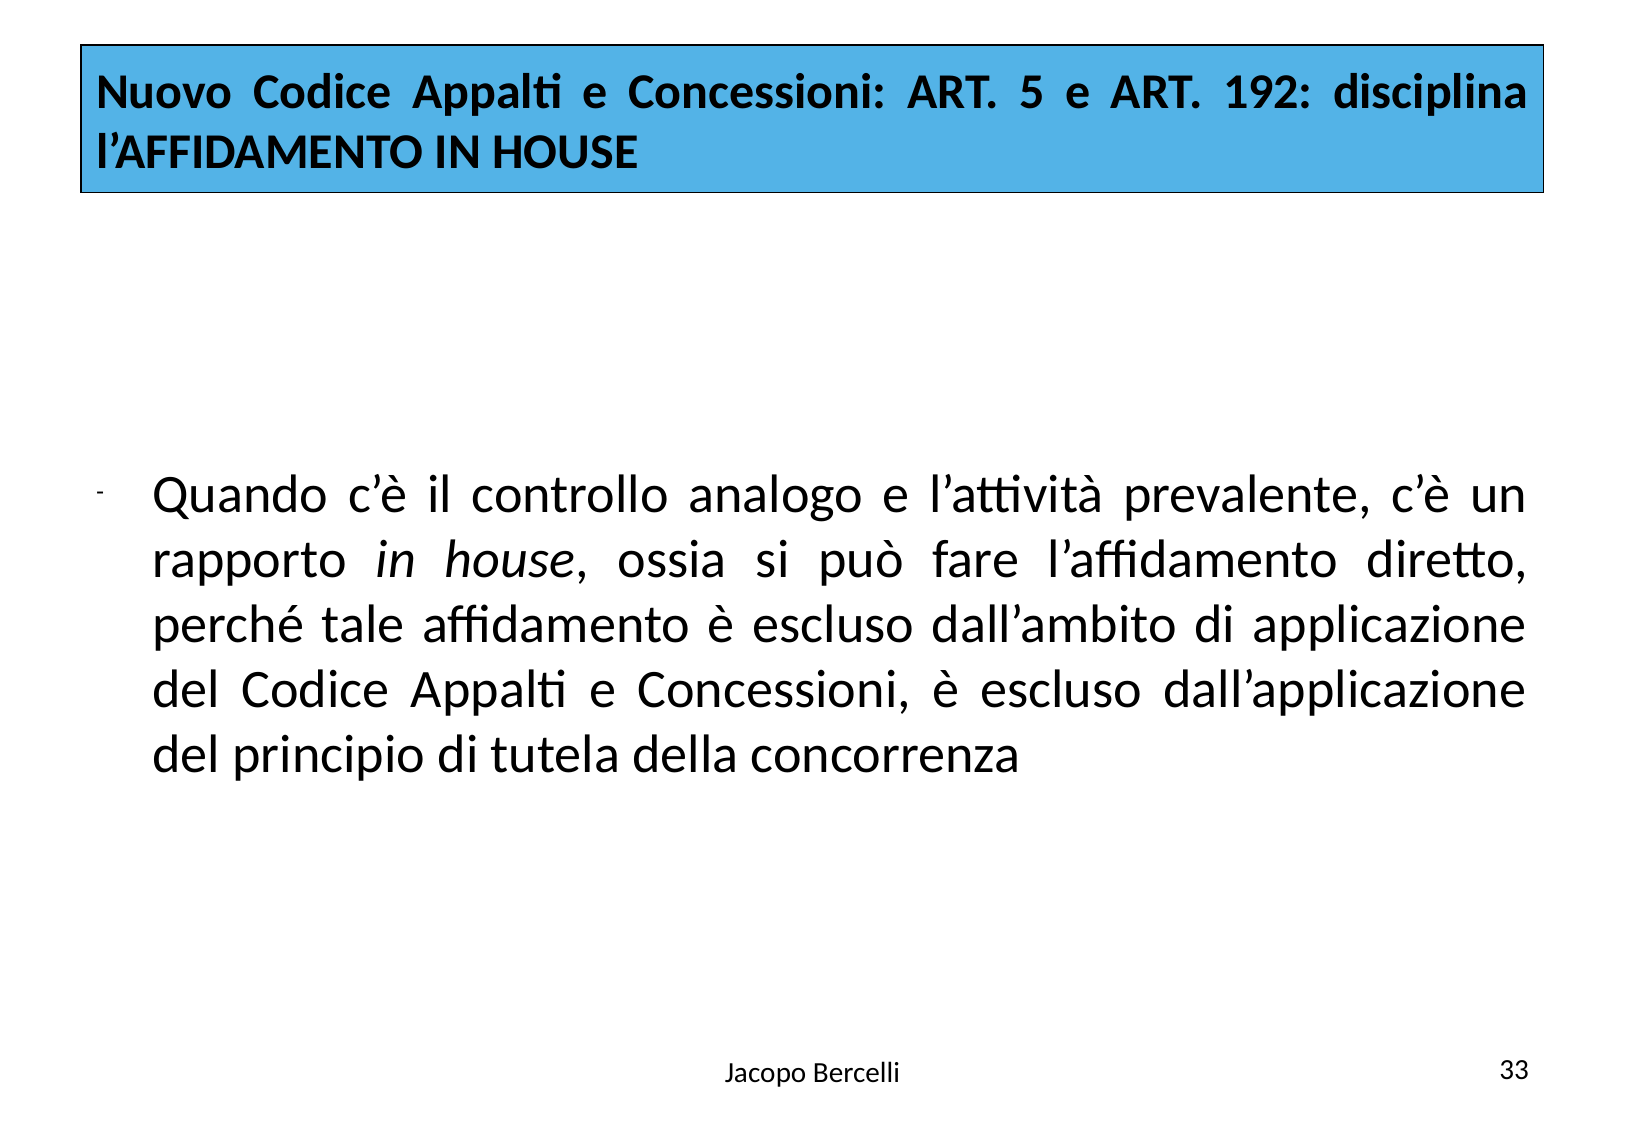

# Nuovo Codice Appalti e Concessioni: ART. 5 e ART. 192: disciplina l’AFFIDAMENTO IN HOUSE
Quando c’è il controllo analogo e l’attività prevalente, c’è un rapporto in house, ossia si può fare l’affidamento diretto, perché tale affidamento è escluso dall’ambito di applicazione del Codice Appalti e Concessioni, è escluso dall’applicazione del principio di tutela della concorrenza
Jacopo Bercelli